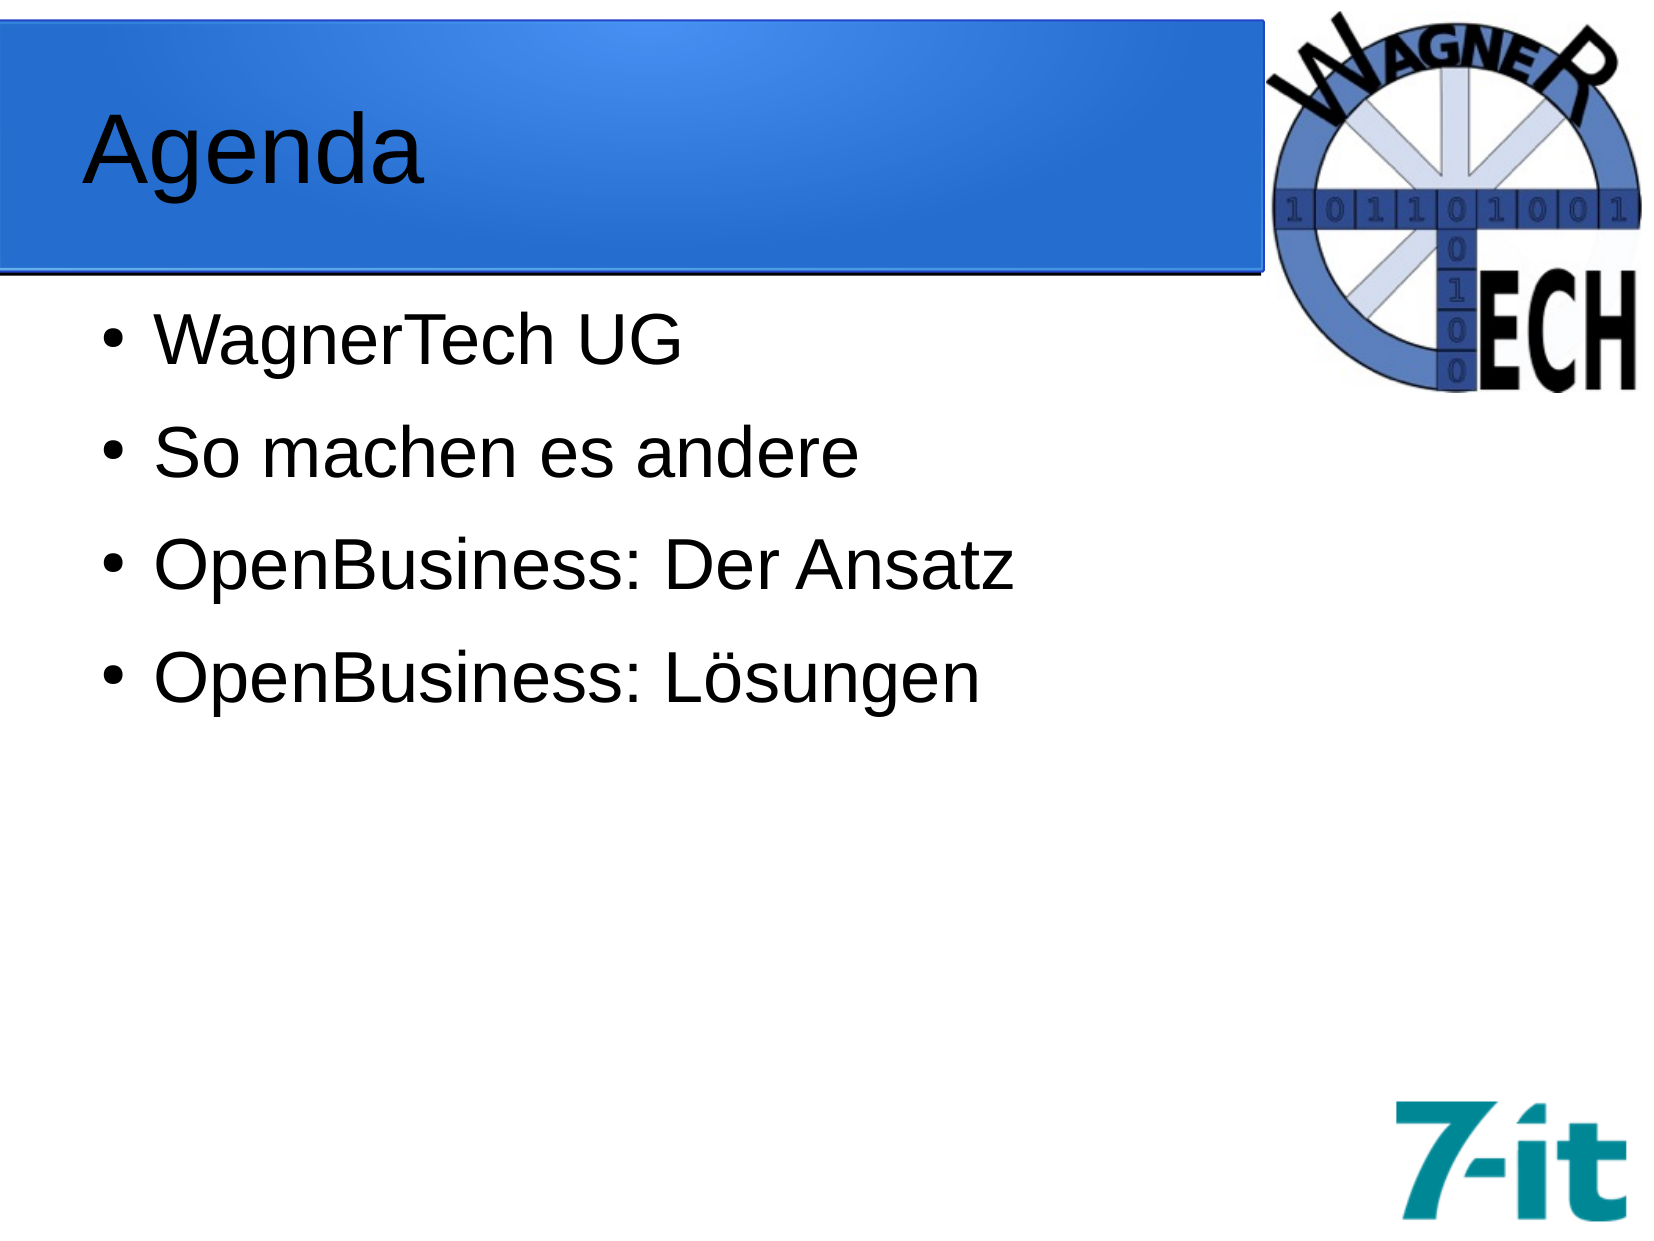

# Agenda
WagnerTech UG
So machen es andere
OpenBusiness: Der Ansatz
OpenBusiness: Lösungen